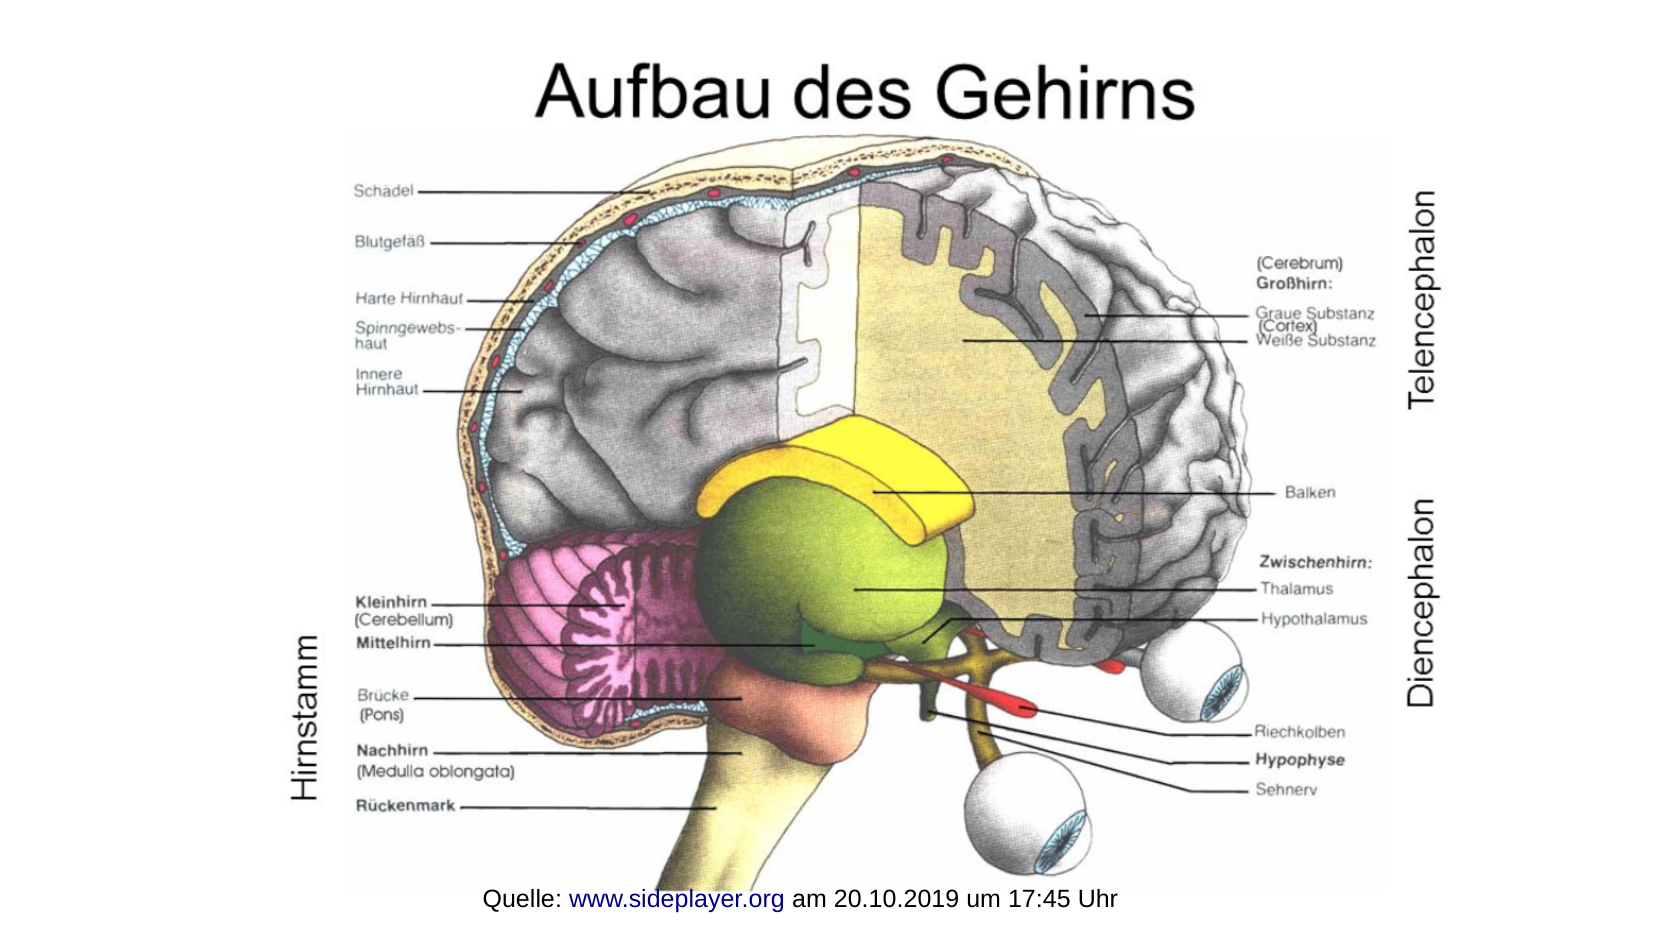

Quelle: www.sideplayer.org am 20.10.2019 um 17:45 Uhr
| |
| --- |
| |
| |
| |
| |
| |
| |